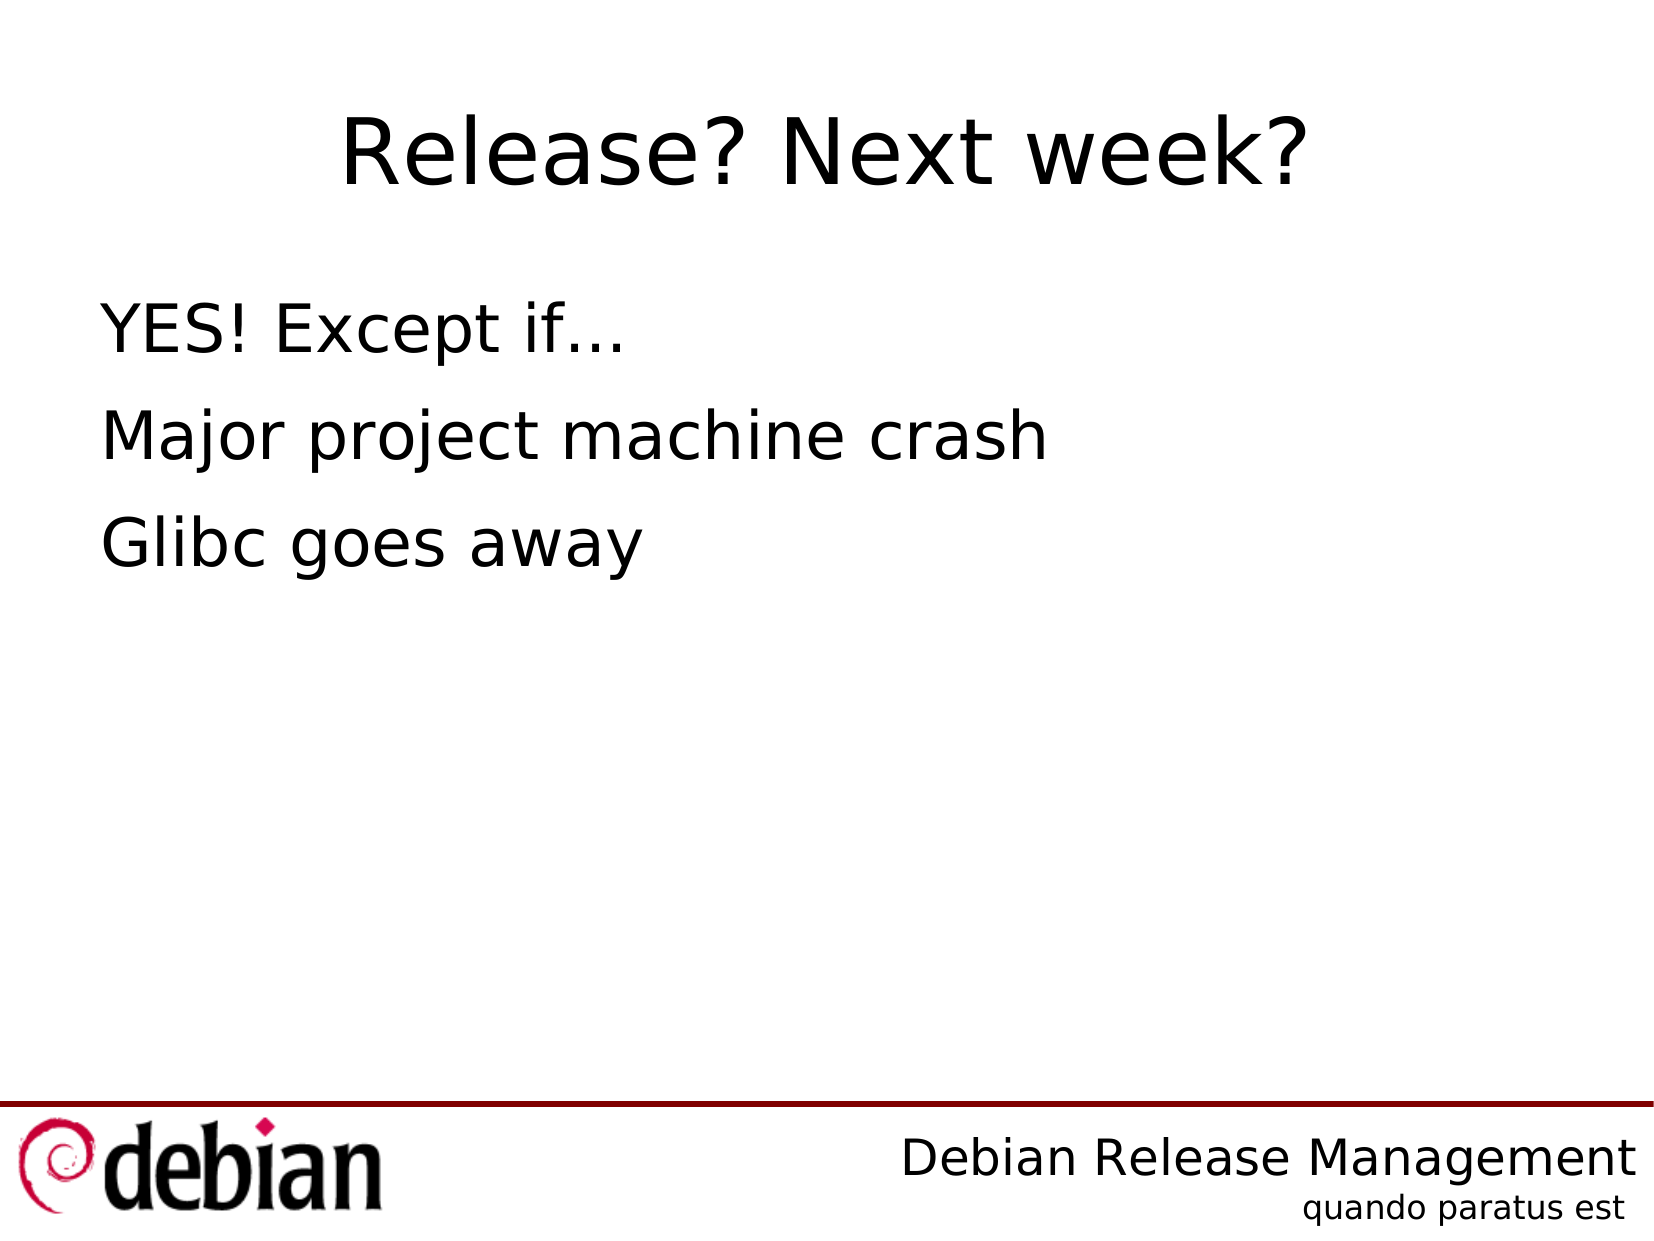

# Release? Next week?
YES! Except if...
Major project machine crash
Glibc goes away